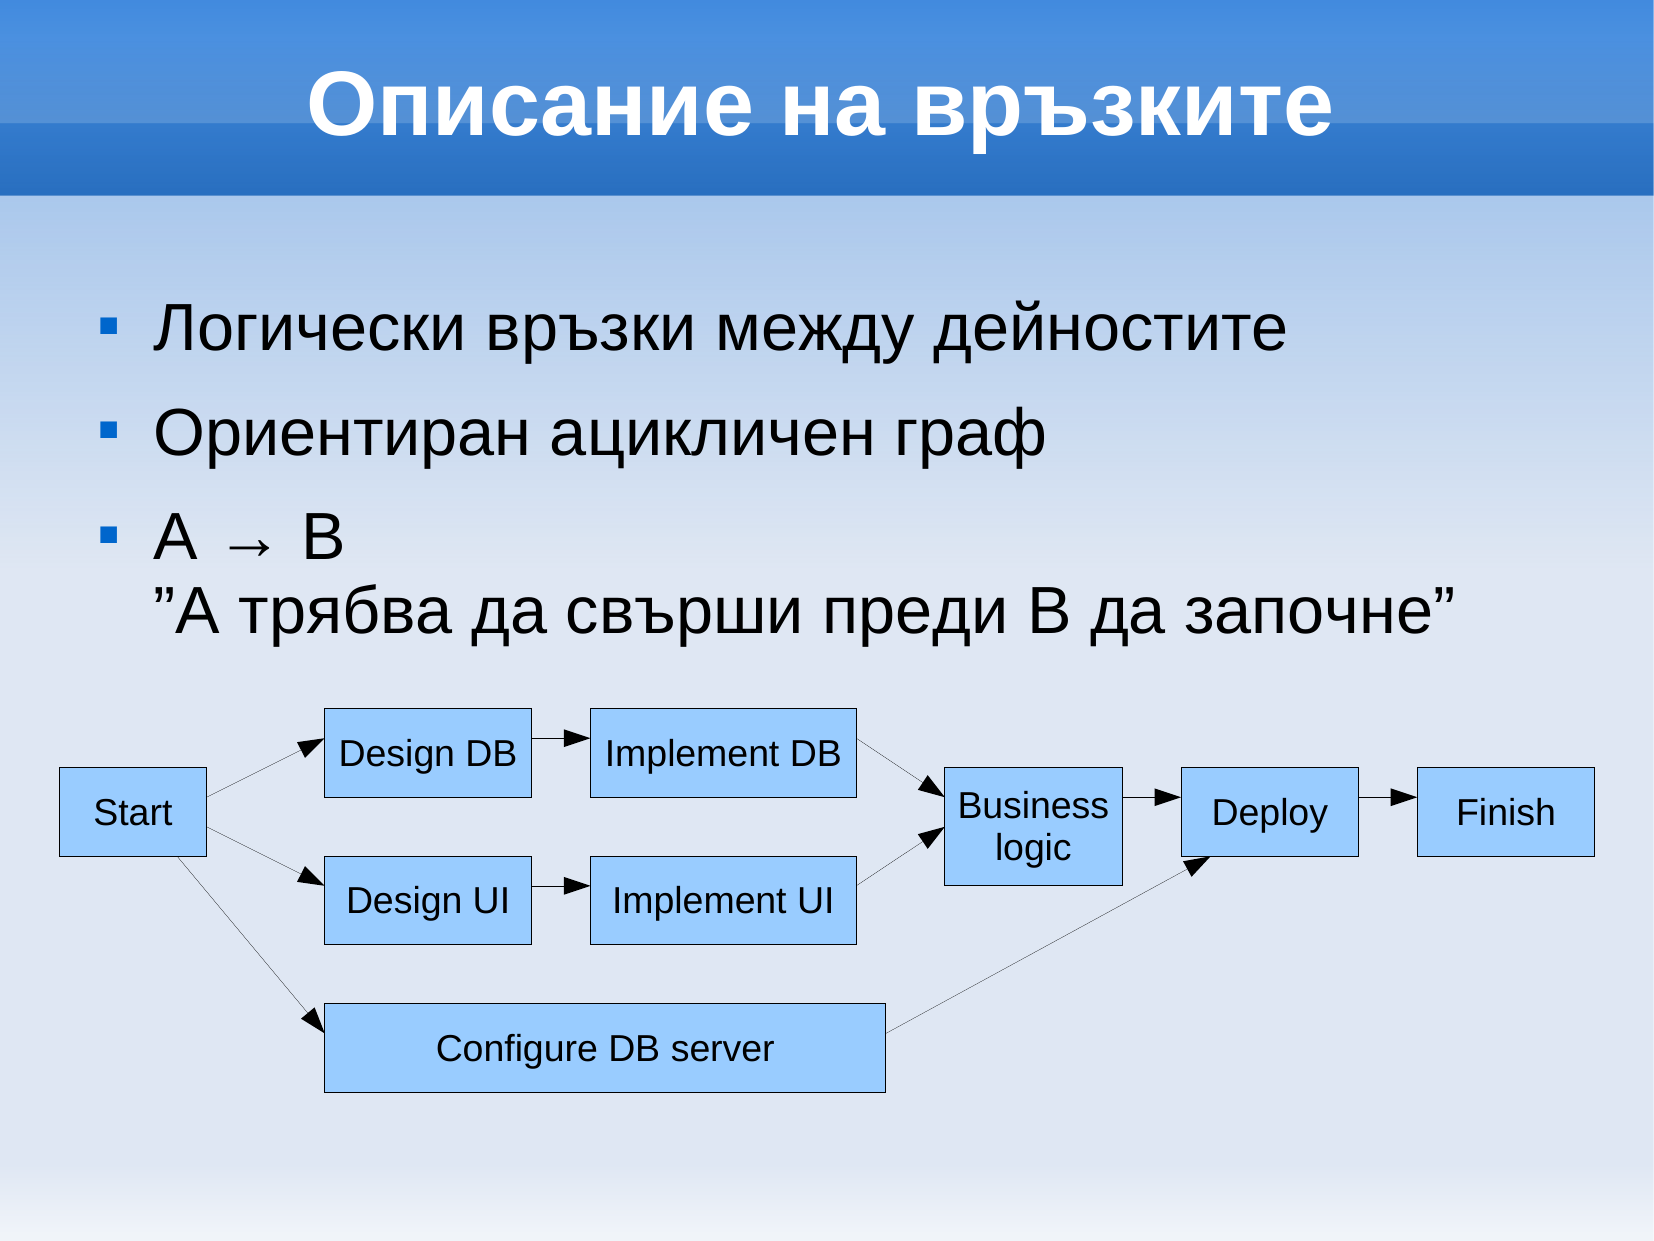

# Описание на връзките
Логически връзки между дейностите
Ориентиран ацикличен граф
A → B
”A трябва да свърши преди B да започне”
Design DB
Implement DB
Start
Business
logic
Deploy
Finish
Design UI
Implement UI
Configure DB server